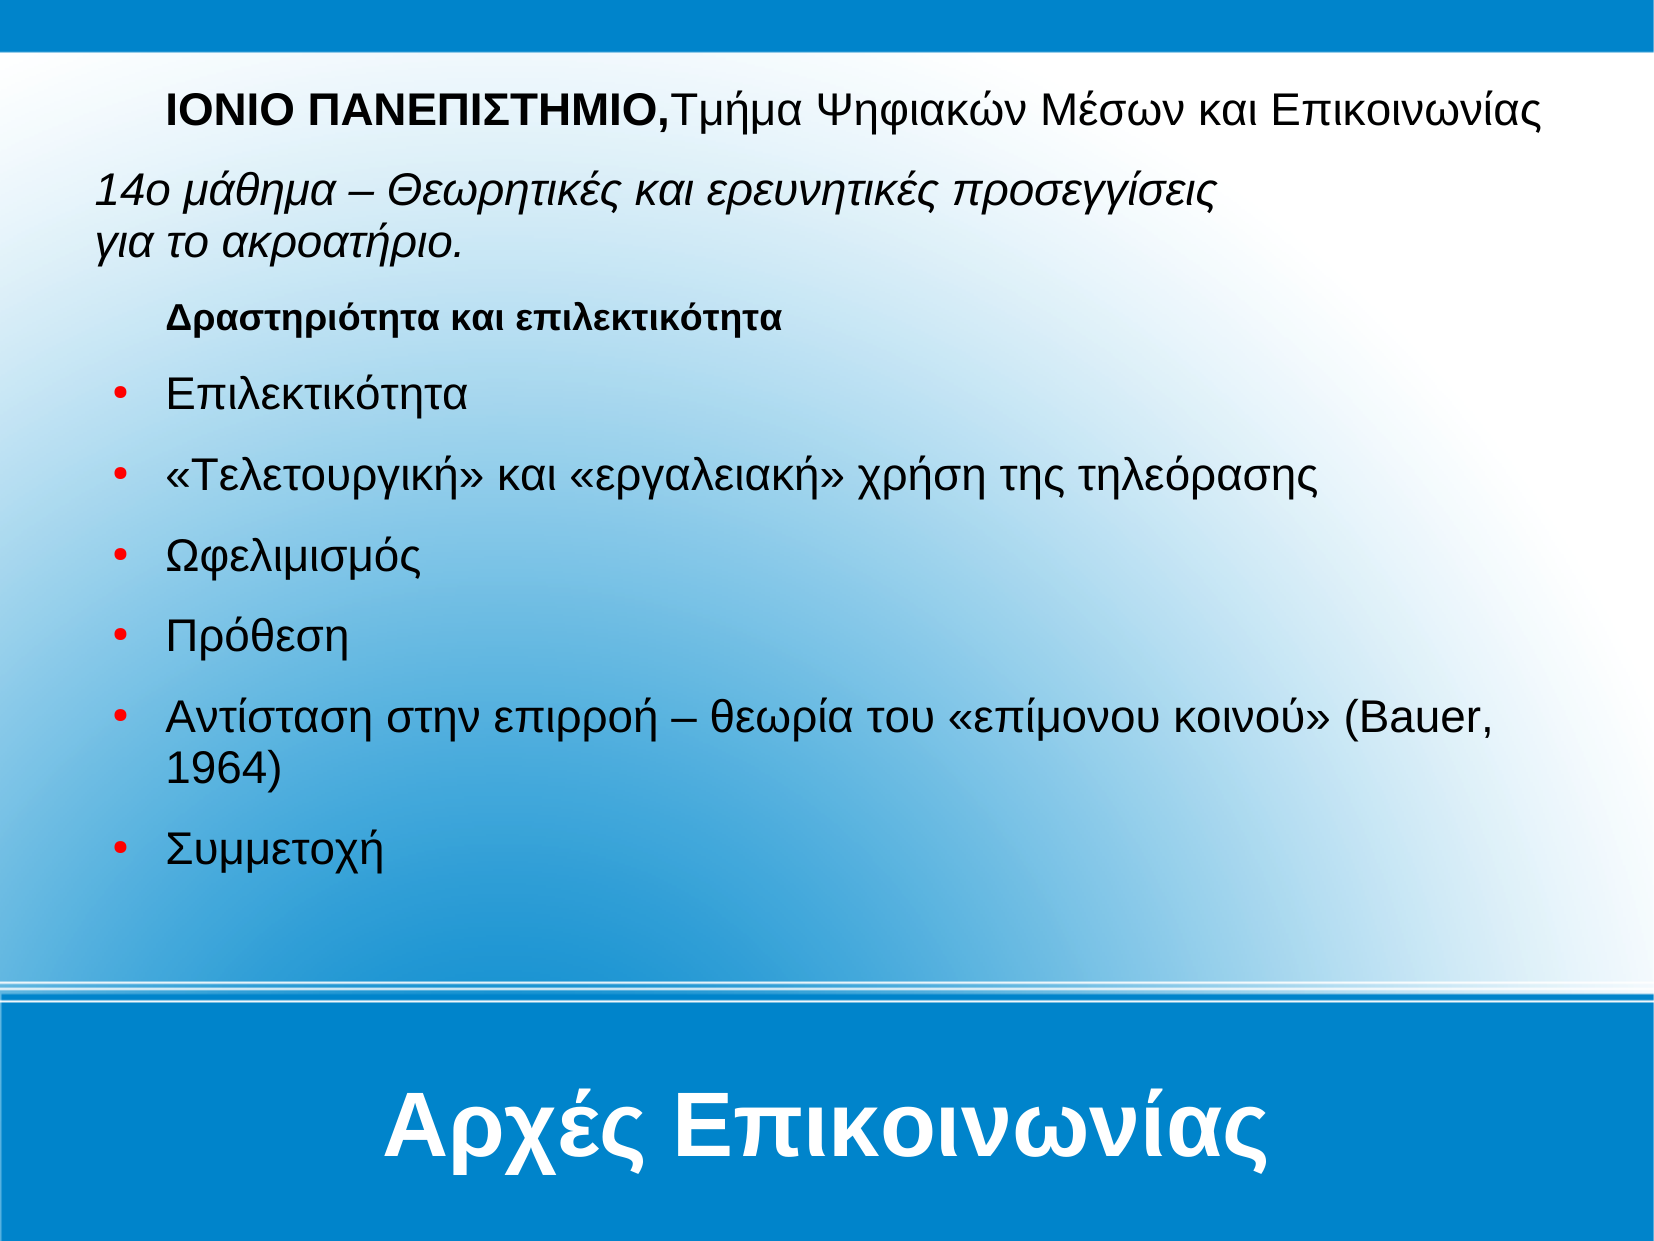

ΙΟΝΙΟ ΠΑΝΕΠΙΣΤΗΜΙΟ,Τμήμα Ψηφιακών Μέσων και Επικοινωνίας
14ο μάθημα – Θεωρητικές και ερευνητικές προσεγγίσεις
για το ακροατήριο.
Δραστηριότητα και επιλεκτικότητα
Επιλεκτικότητα
«Τελετουργική» και «εργαλειακή» χρήση της τηλεόρασης
Ωφελιμισμός
Πρόθεση
Αντίσταση στην επιρροή – θεωρία του «επίμονου κοινού» (Bauer, 1964)
Συμμετοχή
# Αρχές Επικοινωνίας